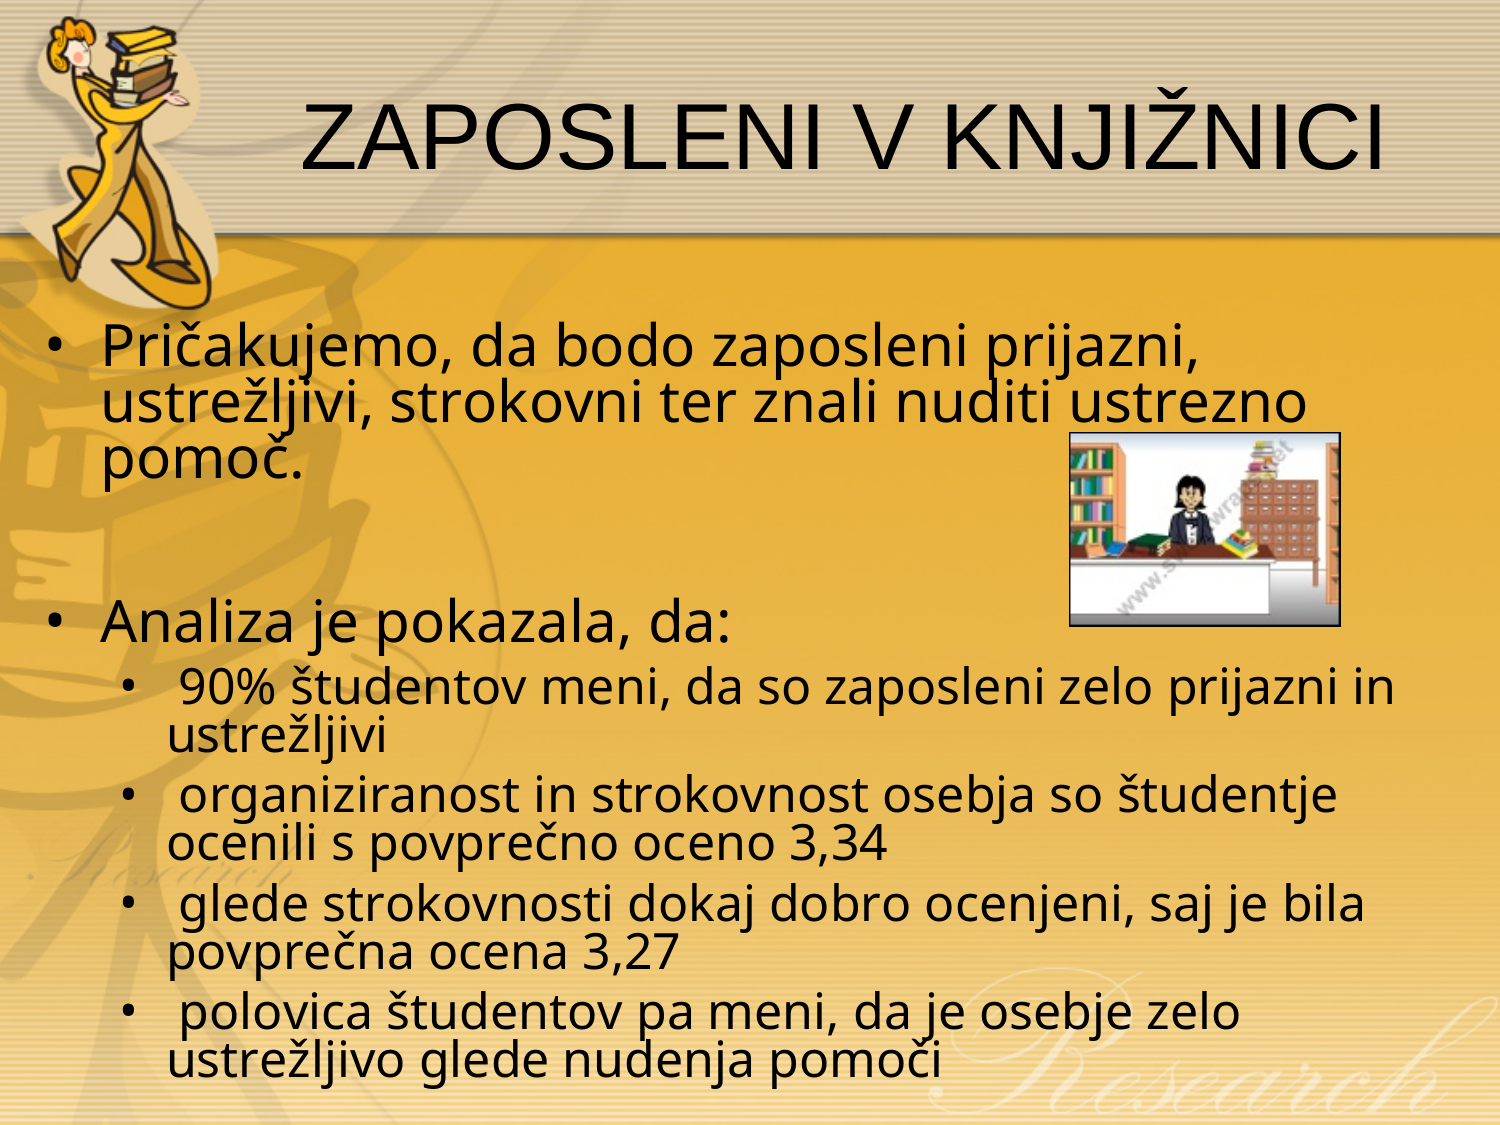

# ZAPOSLENI V KNJIŽNICI
Pričakujemo, da bodo zaposleni prijazni, ustrežljivi, strokovni ter znali nuditi ustrezno pomoč.
Analiza je pokazala, da:
 90% študentov meni, da so zaposleni zelo prijazni in ustrežljivi
 organiziranost in strokovnost osebja so študentje ocenili s povprečno oceno 3,34
 glede strokovnosti dokaj dobro ocenjeni, saj je bila povprečna ocena 3,27
 polovica študentov pa meni, da je osebje zelo ustrežljivo glede nudenja pomoči